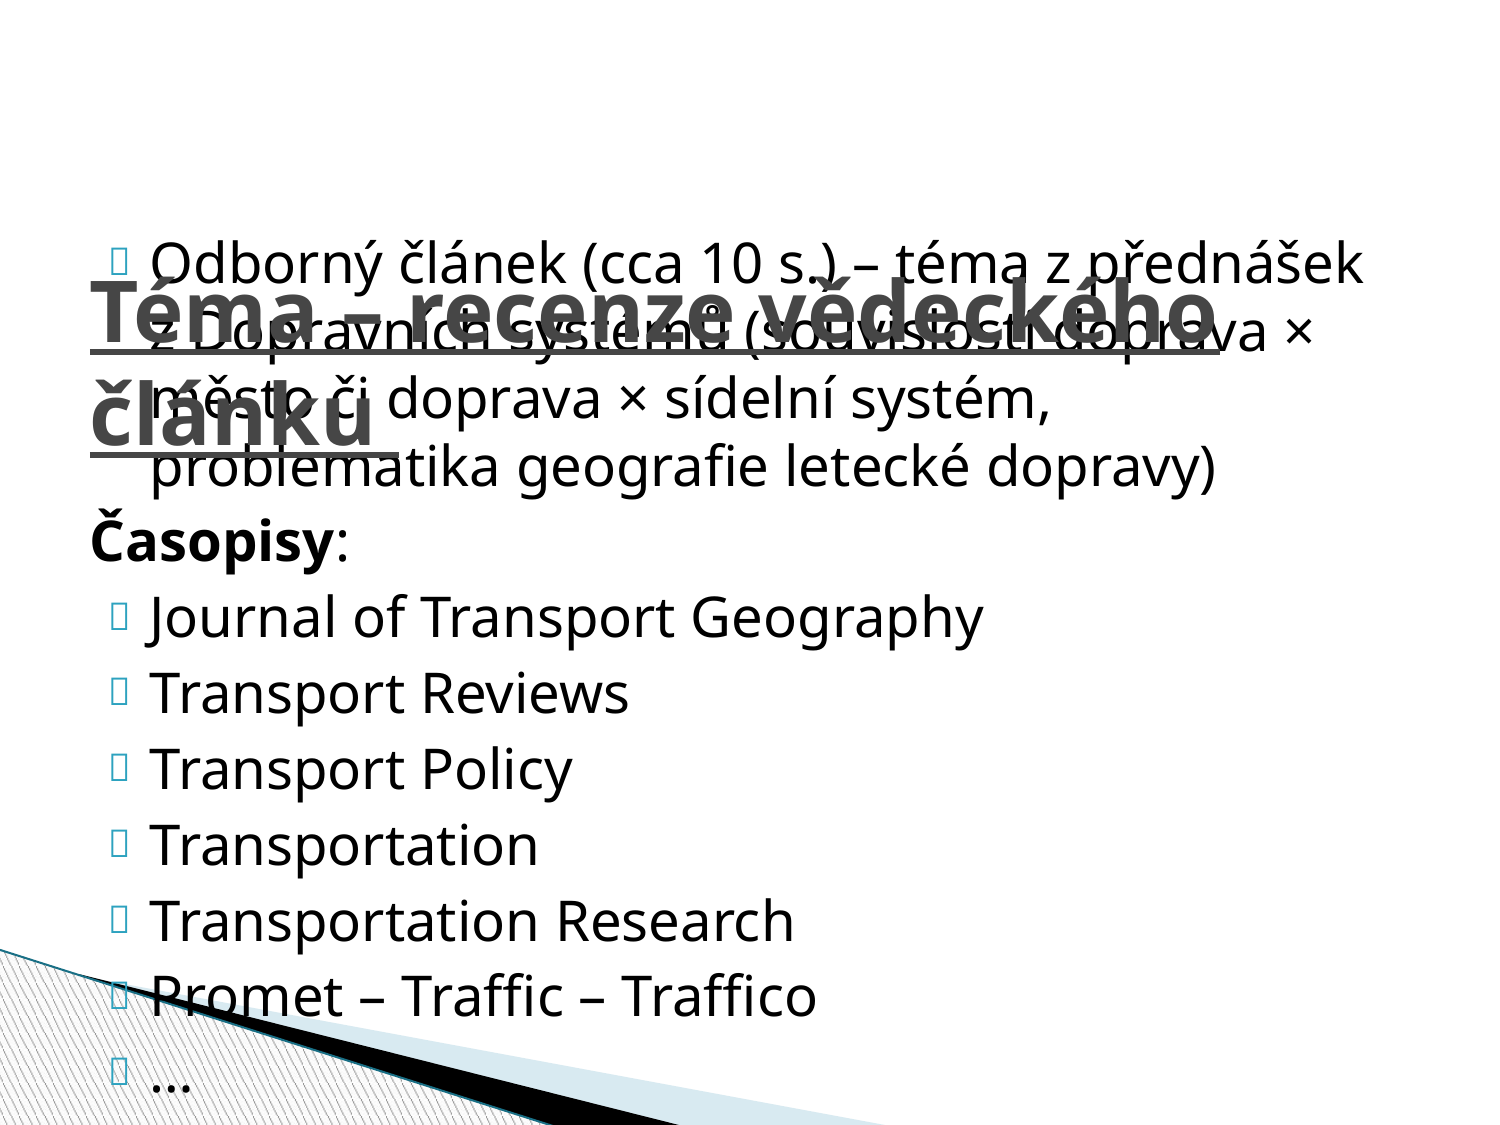

Téma – recenze vědeckého článku
# Odborný článek (cca 10 s.) – téma z přednášek z Dopravních systémů (souvislosti doprava × město či doprava × sídelní systém, problematika geografie letecké dopravy)
Časopisy:
Journal of Transport Geography
Transport Reviews
Transport Policy
Transportation
Transportation Research
Promet – Traffic – Traffico
…